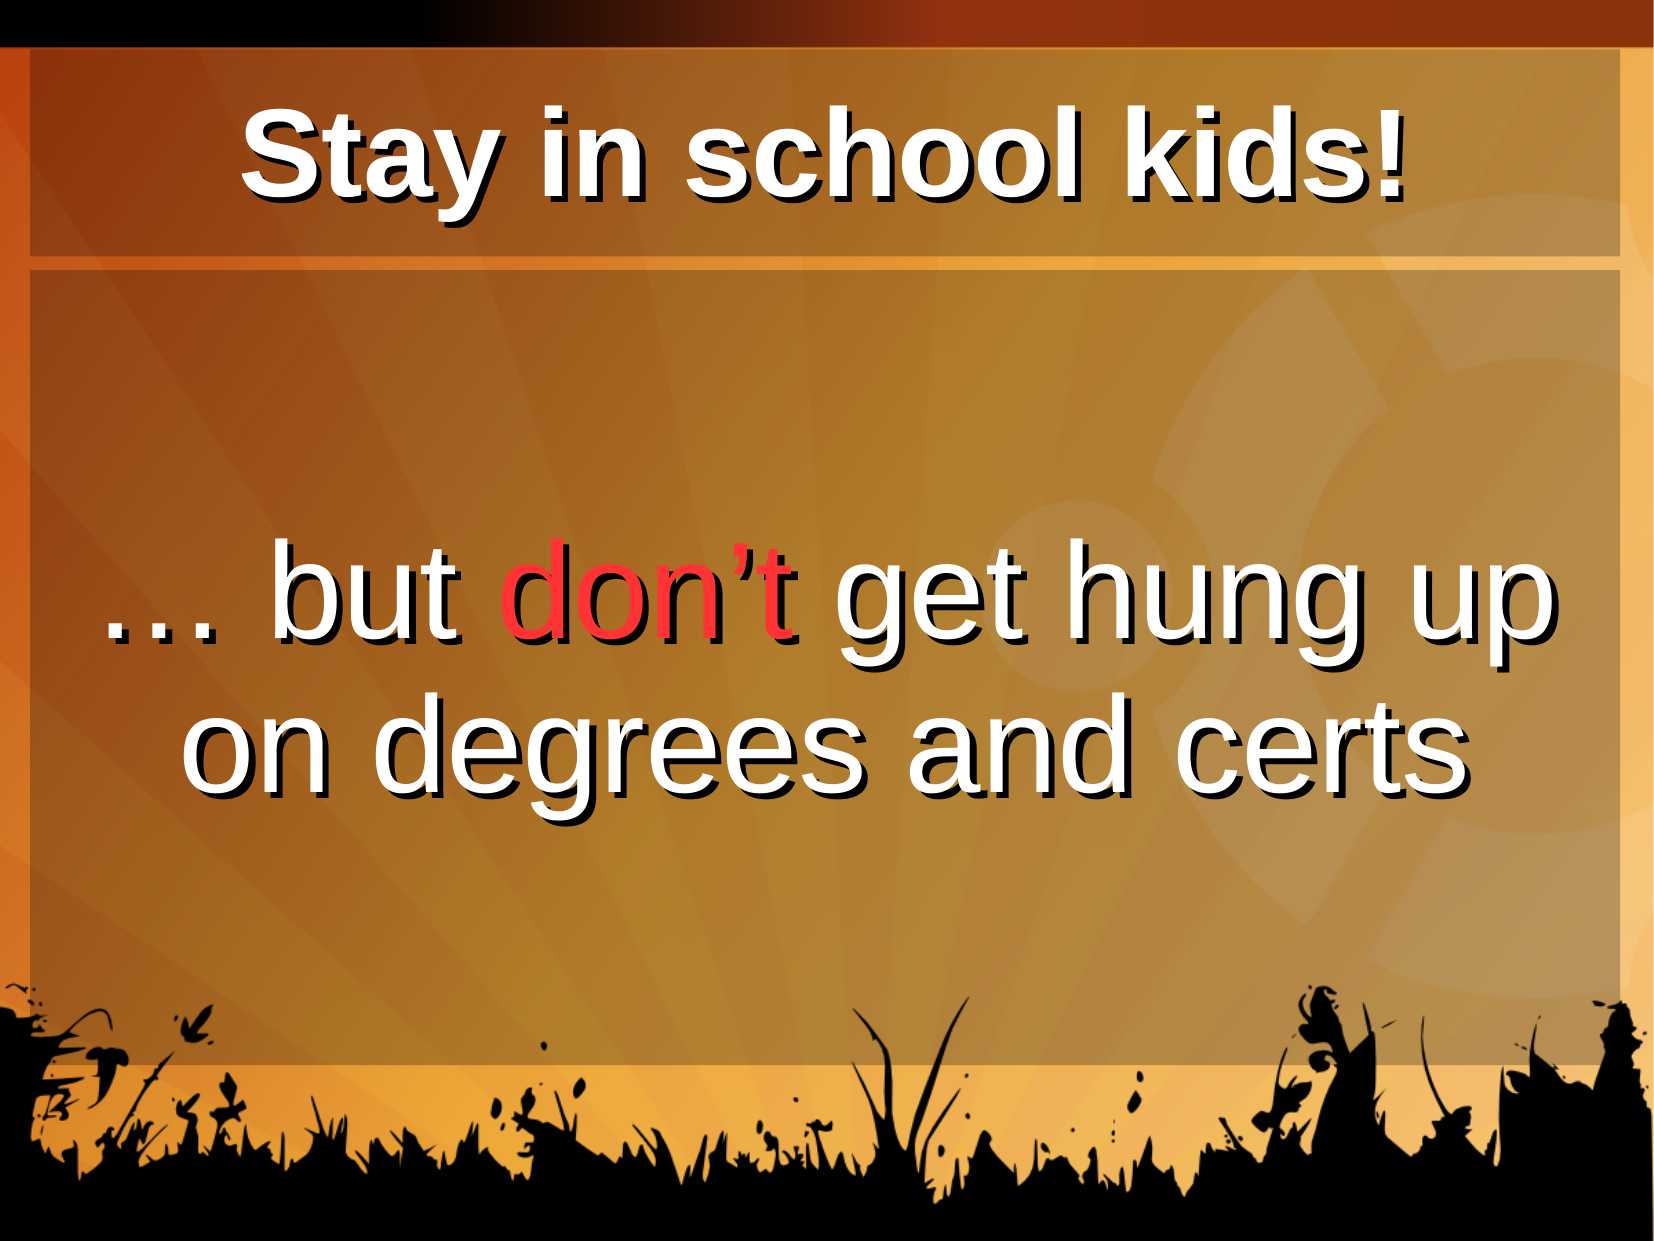

# Stay in school kids!
… but don’t get hung up on degrees and certs